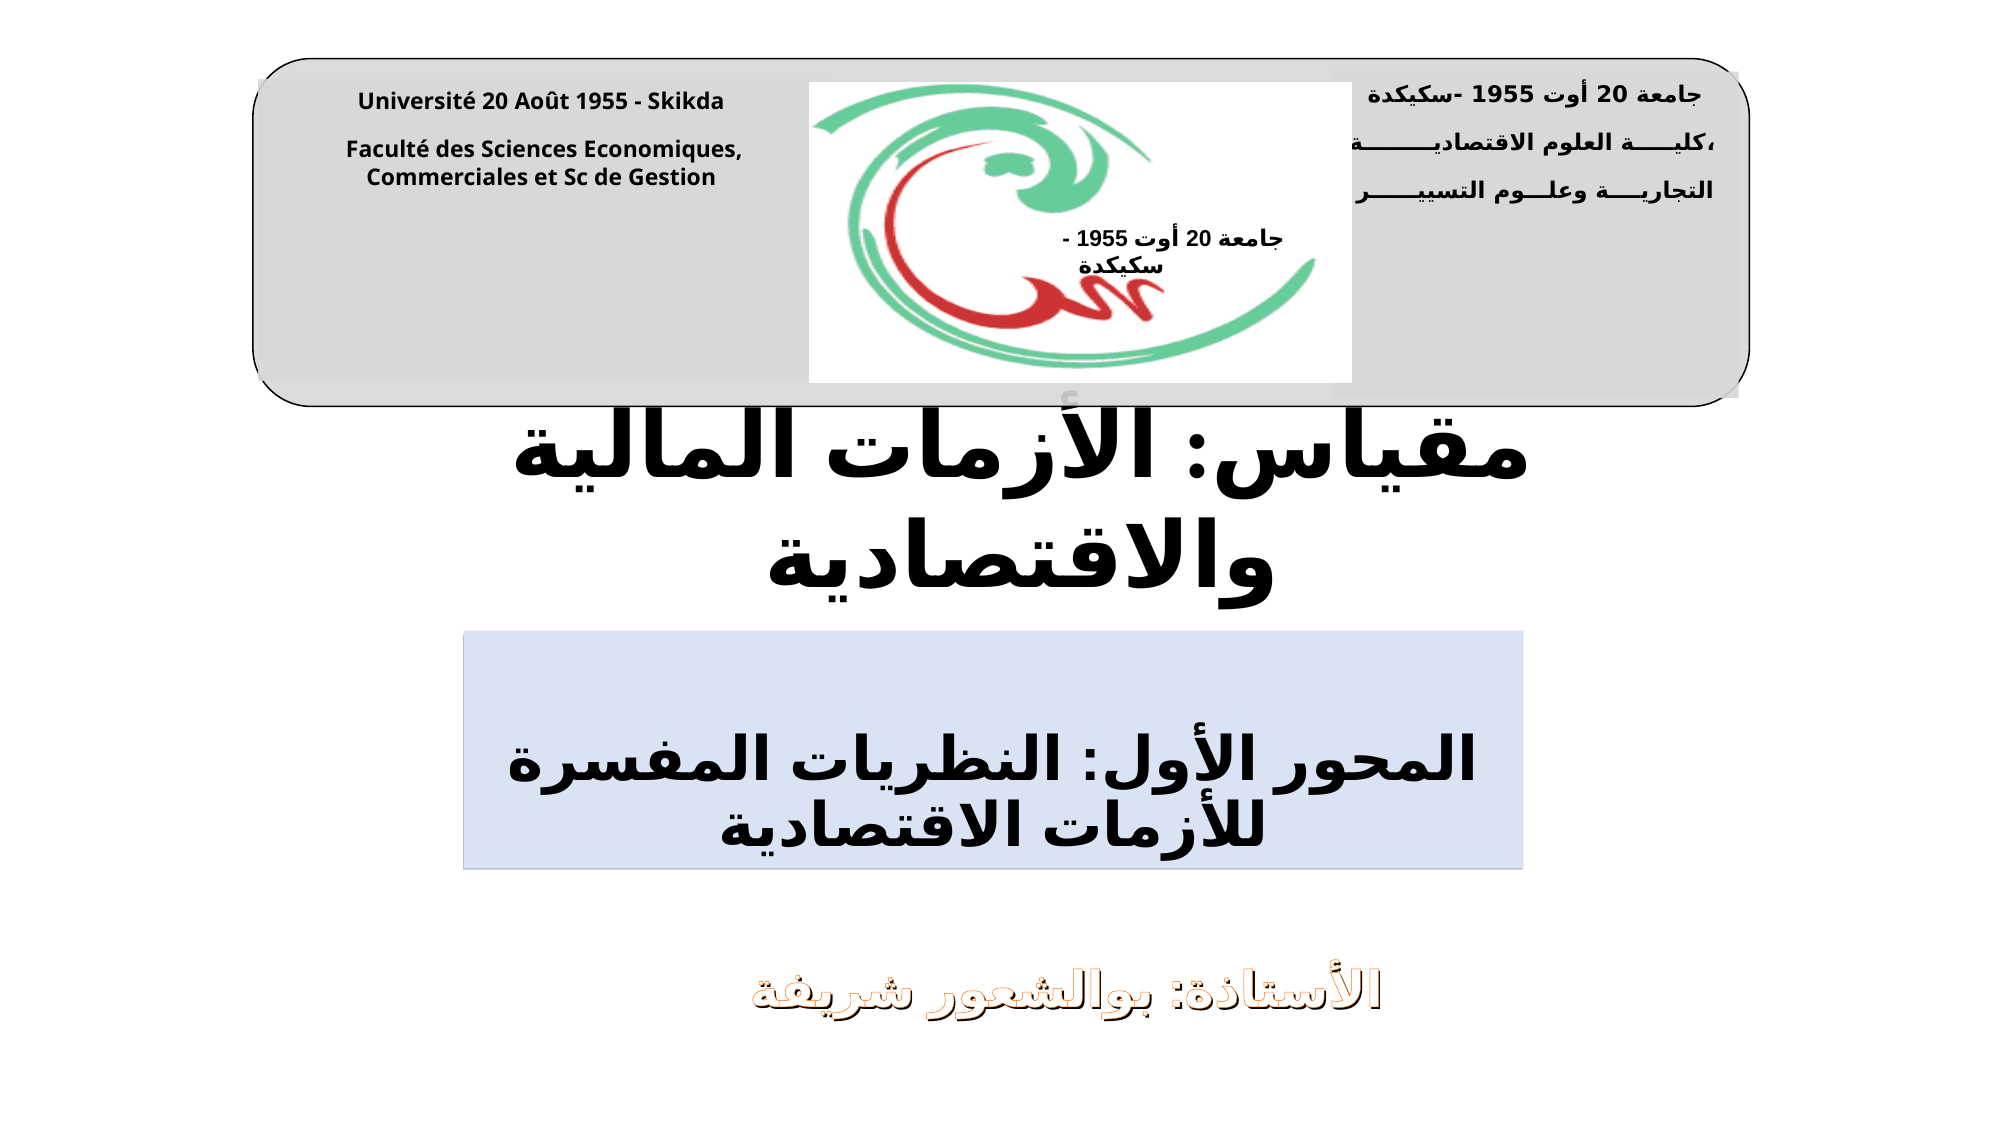

جامعة 20 أوت 1955 -سكيكدة
كليـــــة العلوم الاقتصاديـــــــــة،
التجاريــــة وعلـــوم التسييــــــر
Université 20 Août 1955 - Skikda
Faculté des Sciences Economiques, Commerciales et Sc de Gestion
 جامعة 20 أوت 1955 - سكيكدة
مقياس: الأزمات المالية والاقتصادية
المحور الأول: النظريات المفسرة للأزمات الاقتصادية
الأستاذة: بوالشعور شريفة